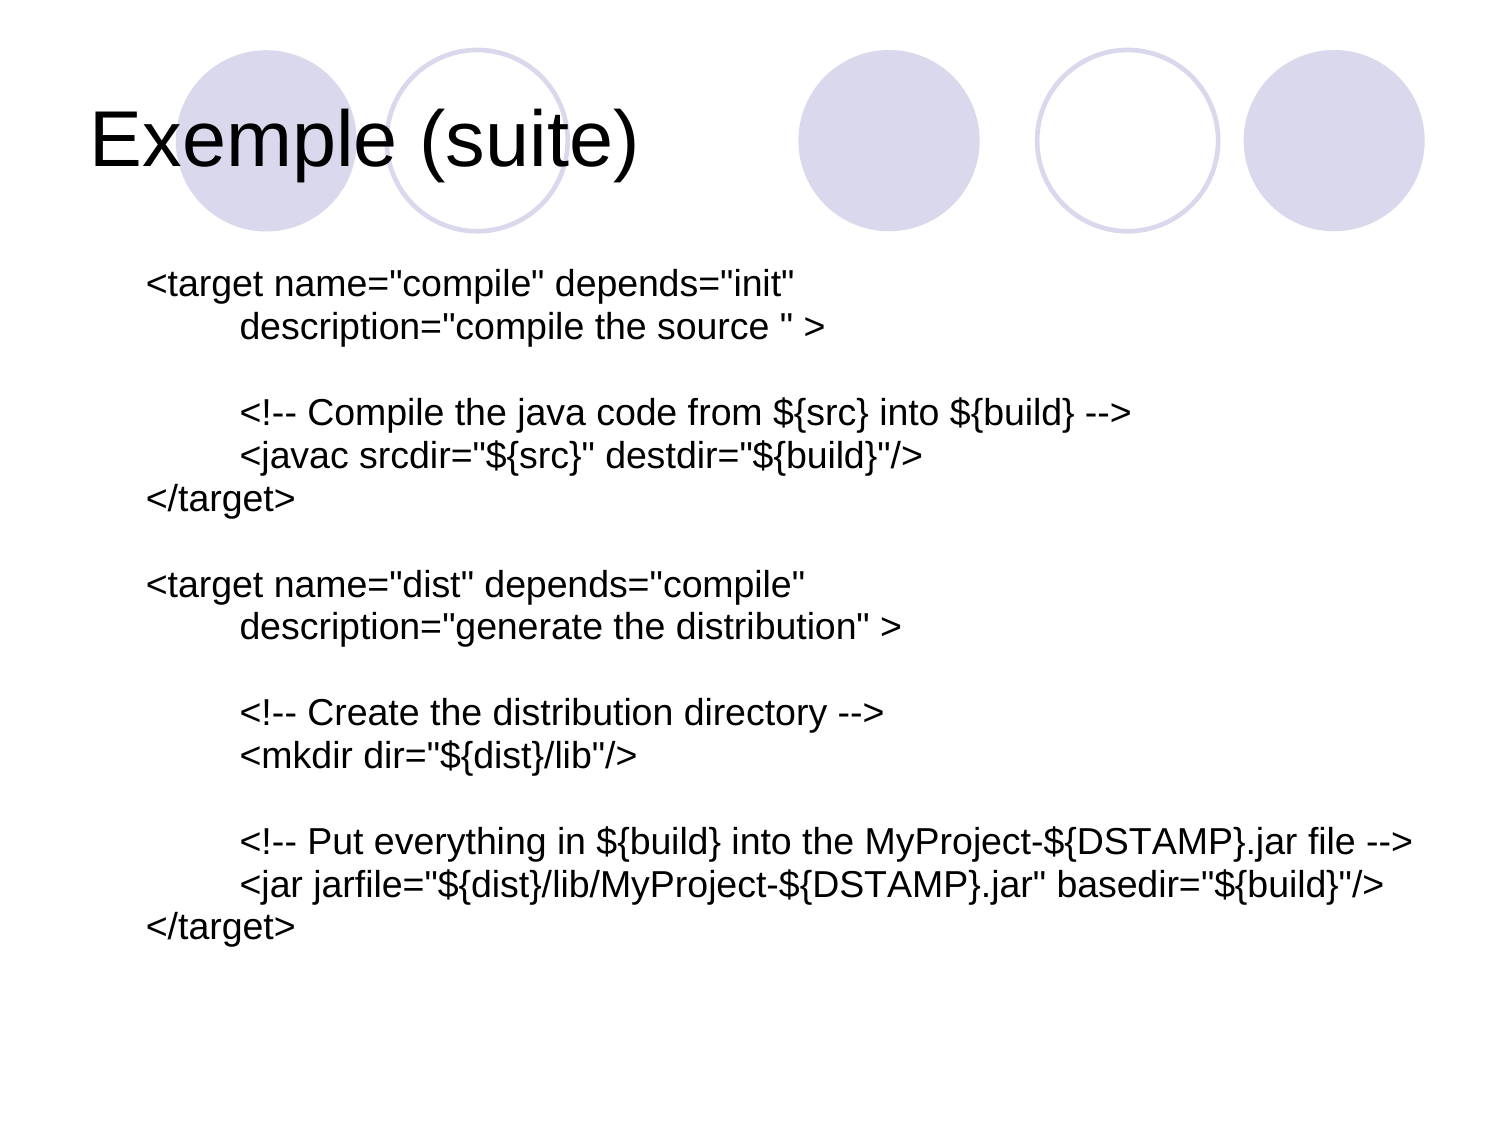

# Exemple (suite)
	<target name="compile" depends="init"
		description="compile the source " >
		<!-- Compile the java code from ${src} into ${build} -->
		<javac srcdir="${src}" destdir="${build}"/>
	</target>
	<target name="dist" depends="compile"
		description="generate the distribution" >
		<!-- Create the distribution directory -->
		<mkdir dir="${dist}/lib"/>
		<!-- Put everything in ${build} into the MyProject-${DSTAMP}.jar file -->
		<jar jarfile="${dist}/lib/MyProject-${DSTAMP}.jar" basedir="${build}"/>
	</target>